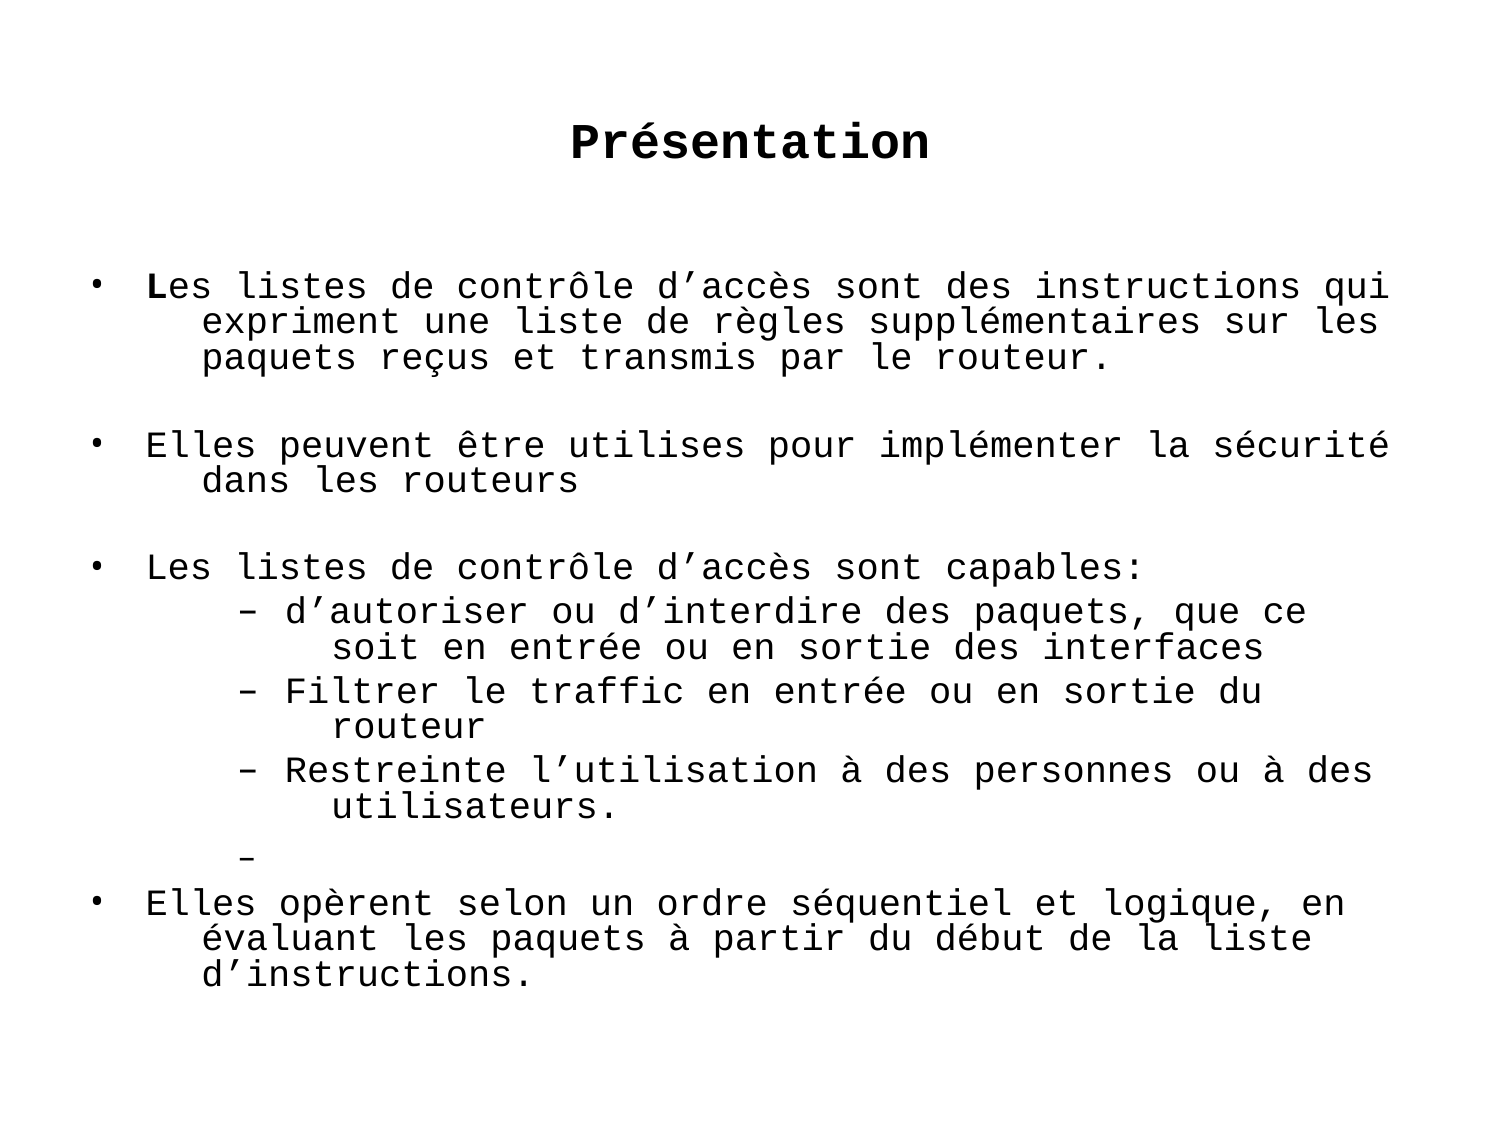

# Présentation
Les listes de contrôle d’accès sont des instructions qui expriment une liste de règles supplémentaires sur les paquets reçus et transmis par le routeur.
Elles peuvent être utilises pour implémenter la sécurité dans les routeurs
Les listes de contrôle d’accès sont capables:
d’autoriser ou d’interdire des paquets, que ce soit en entrée ou en sortie des interfaces
Filtrer le traffic en entrée ou en sortie du routeur
Restreinte l’utilisation à des personnes ou à des utilisateurs.
Elles opèrent selon un ordre séquentiel et logique, en évaluant les paquets à partir du début de la liste d’instructions.